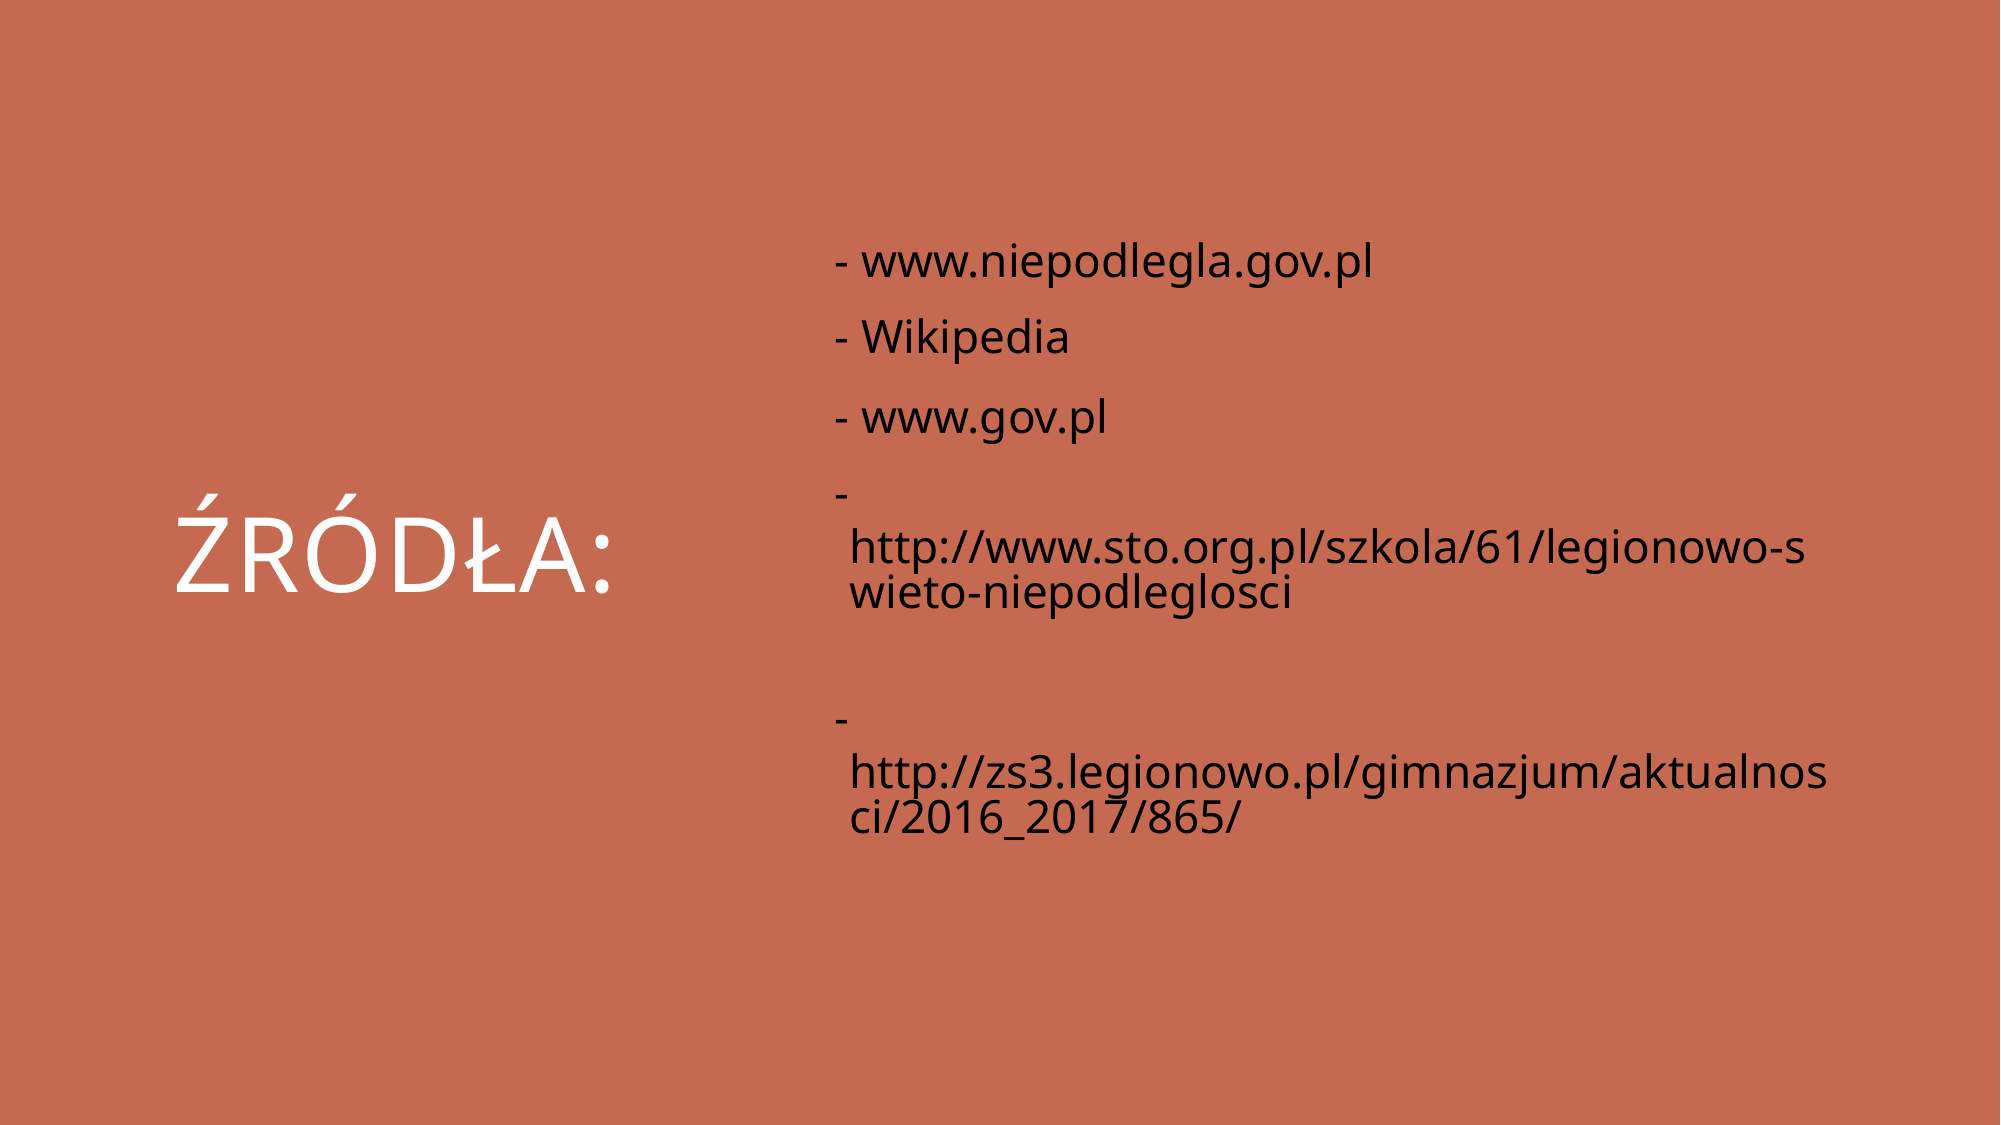

# Źródła:
- www.niepodlegla.gov.pl
- Wikipedia
- www.gov.pl
- http://www.sto.org.pl/szkola/61/legionowo-swieto-niepodleglosci
-  http://zs3.legionowo.pl/gimnazjum/aktualnosci/2016_2017/865/